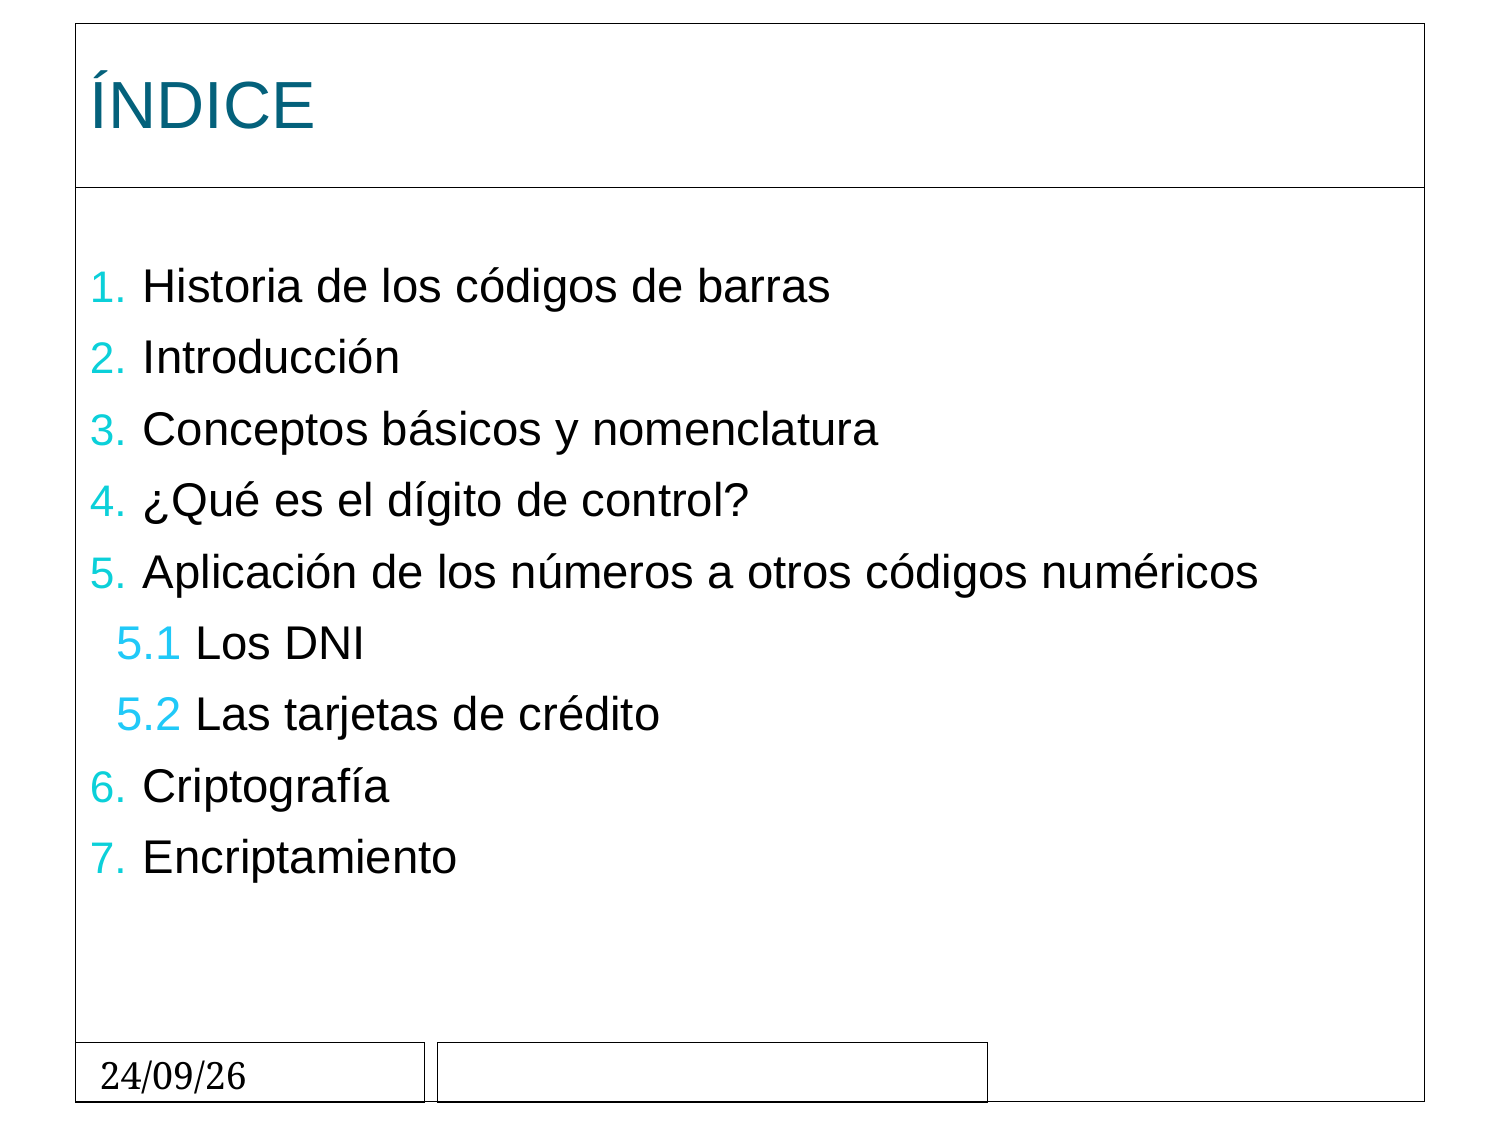

# ÍNDICE
Historia de los códigos de barras
Introducción
Conceptos básicos y nomenclatura
¿Qué es el dígito de control?
Aplicación de los números a otros códigos numéricos
 5.1 Los DNI
 5.2 Las tarjetas de crédito
Criptografía
Encriptamiento